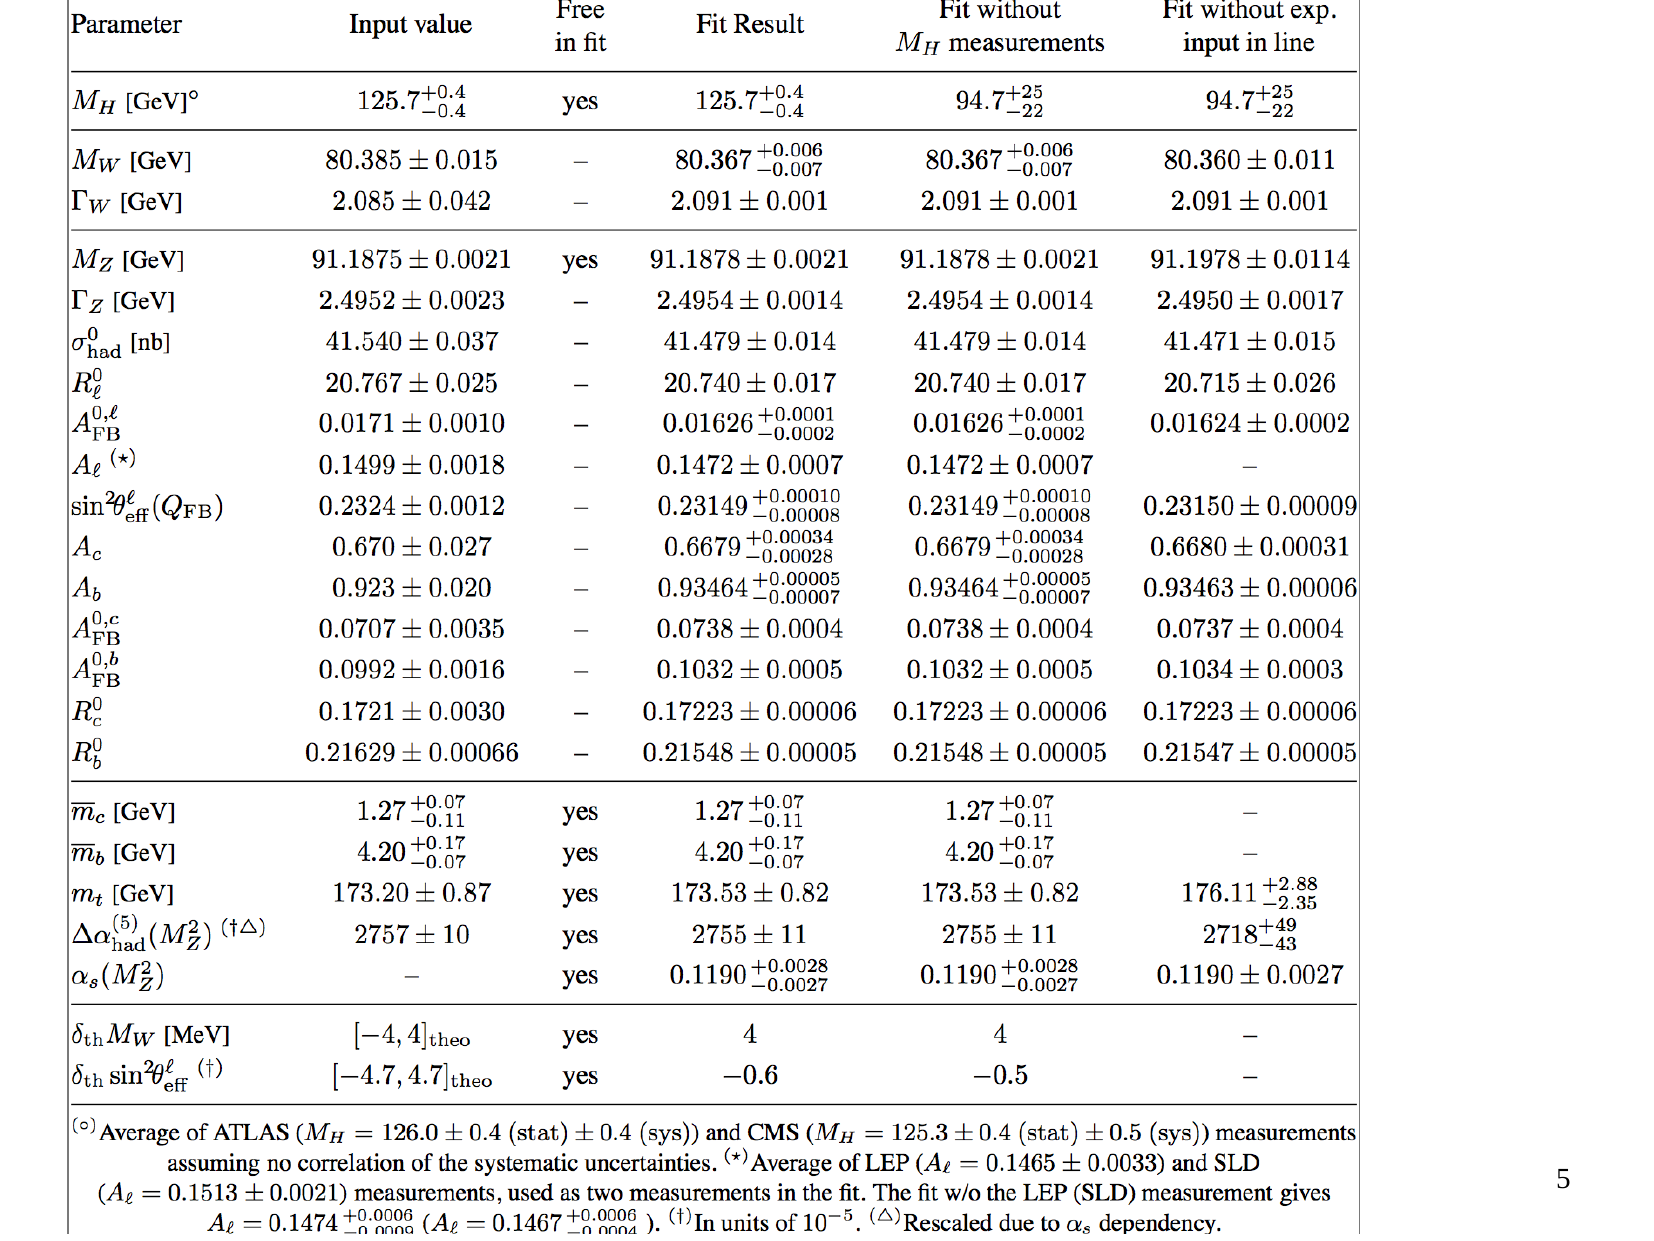

#
/ Are Raklev / 16.11.15
FYS5190/FYS9190
5